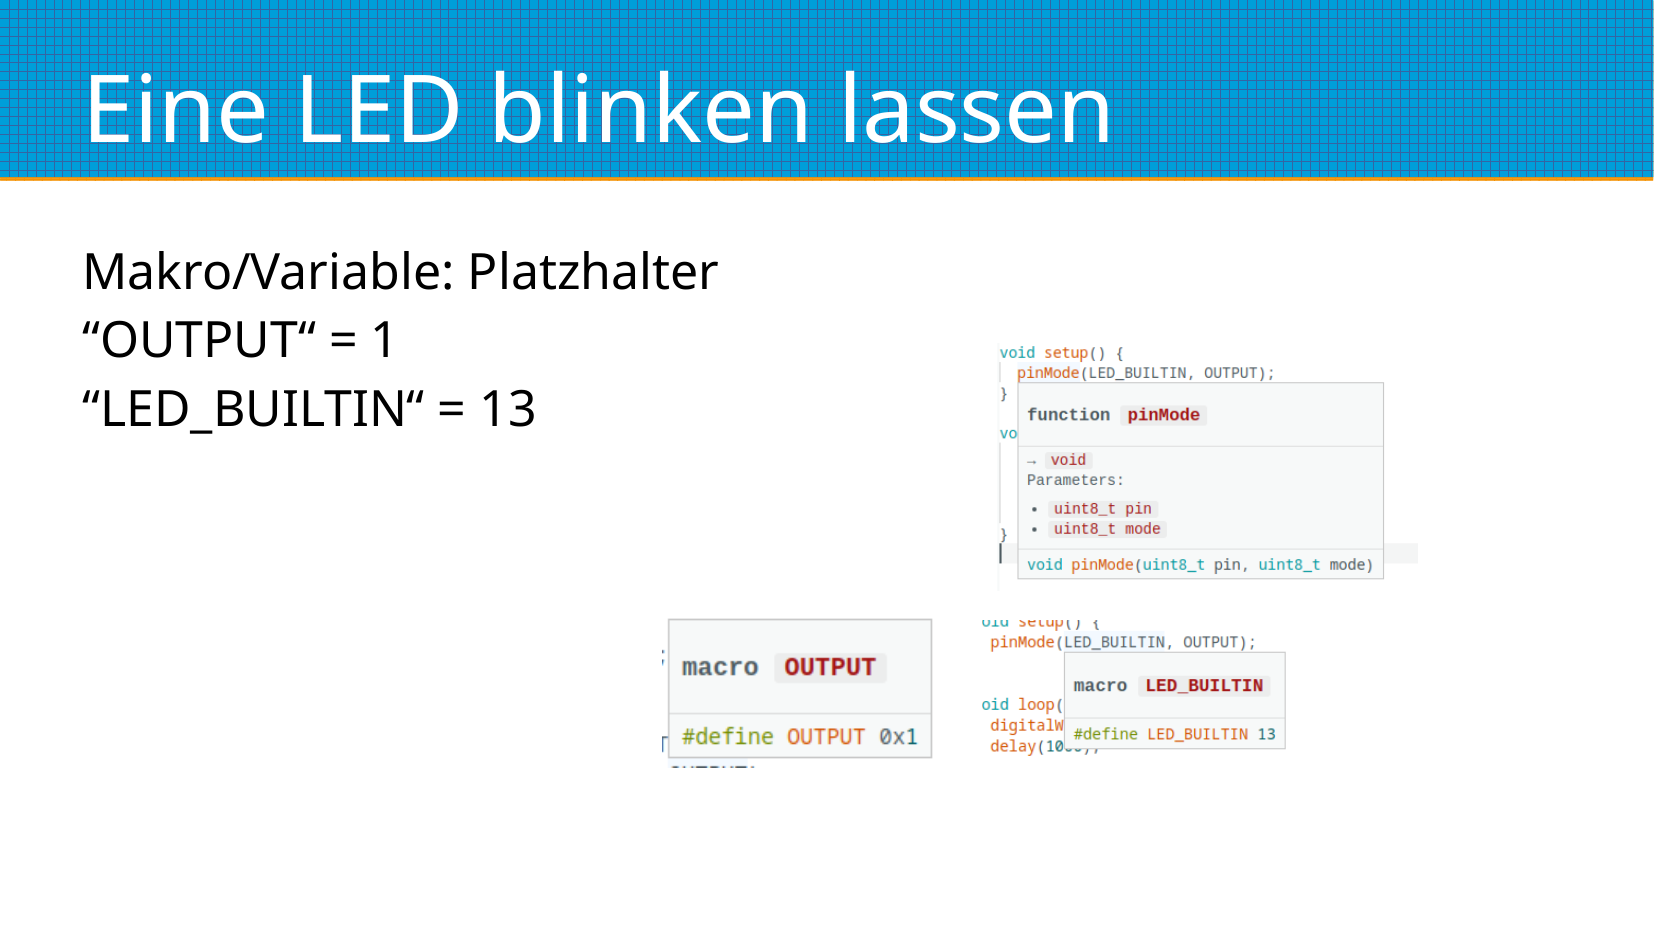

# Eine LED blinken lassen
Makro/Variable: Platzhalter
“OUTPUT“ = 1
“LED_BUILTIN“ = 13